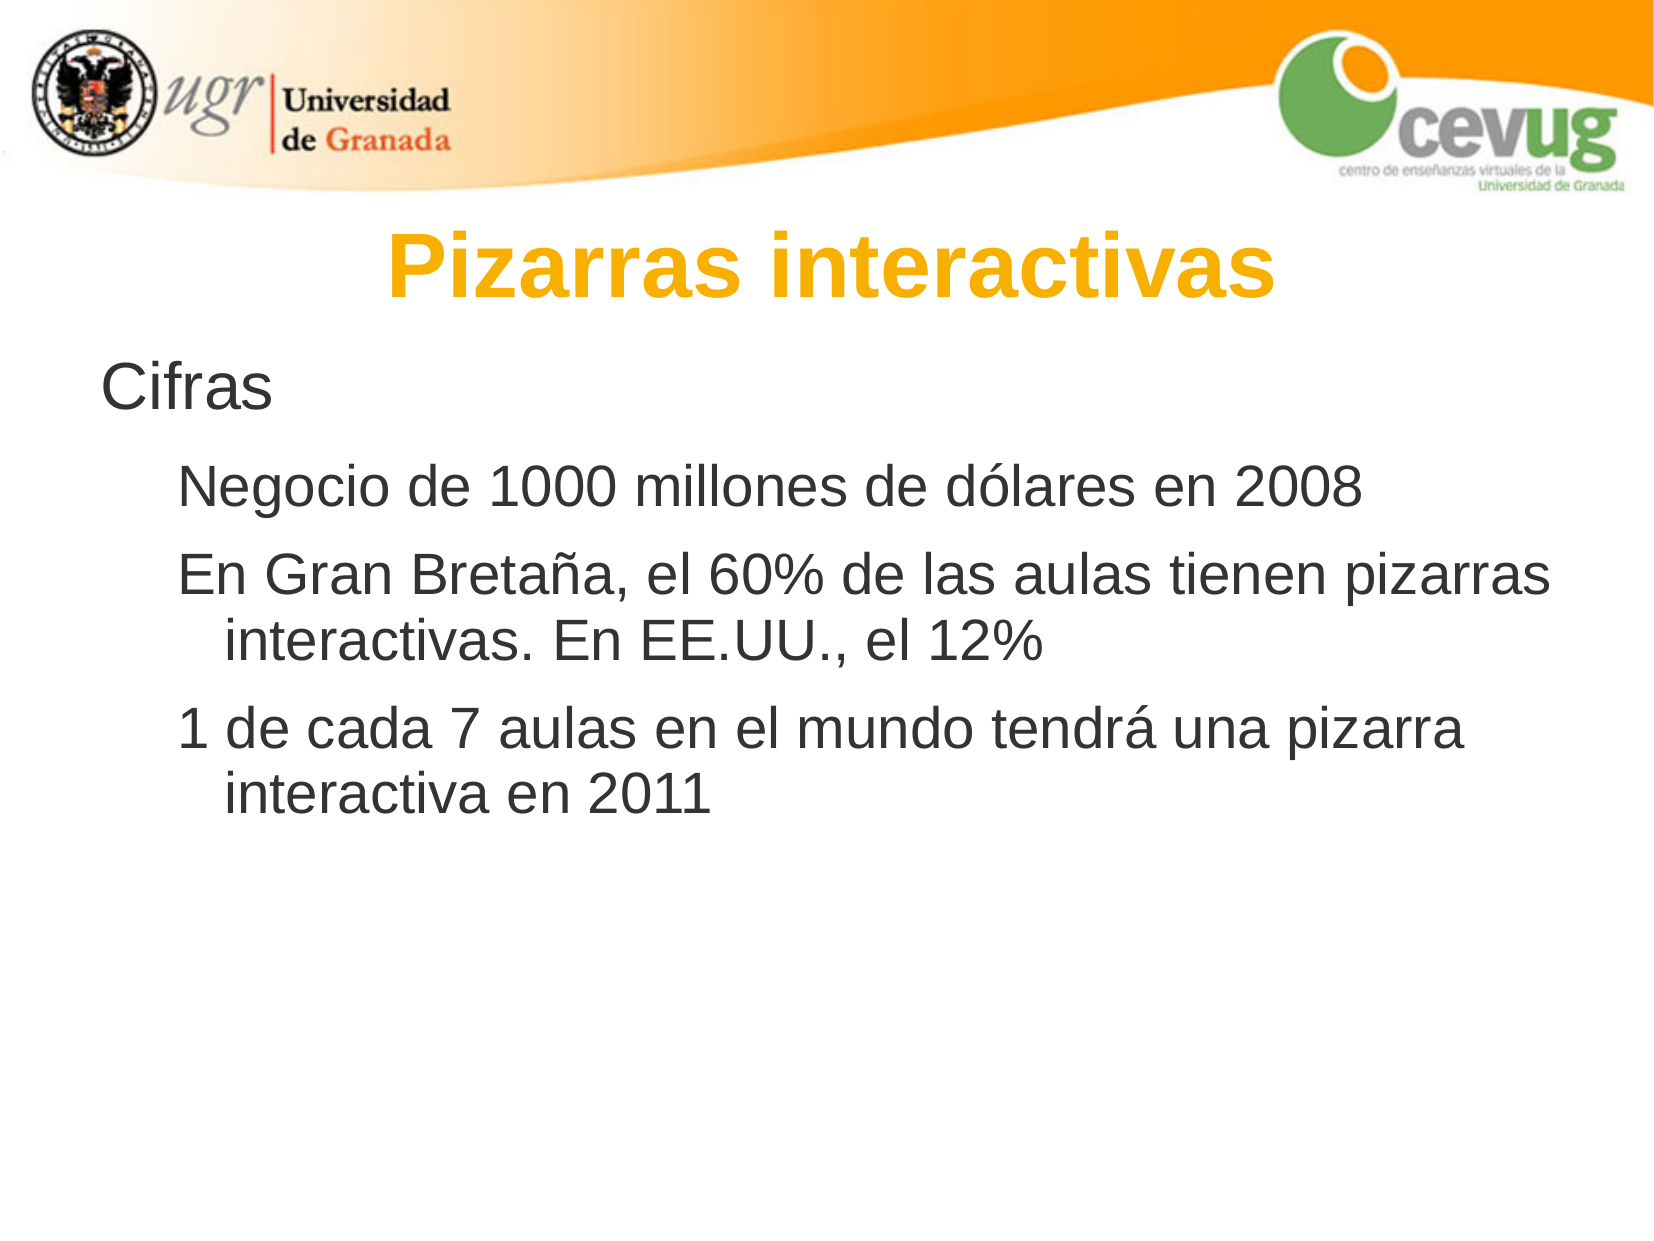

# Pizarras interactivas
Cifras
Negocio de 1000 millones de dólares en 2008
En Gran Bretaña, el 60% de las aulas tienen pizarras interactivas. En EE.UU., el 12%
1 de cada 7 aulas en el mundo tendrá una pizarra interactiva en 2011